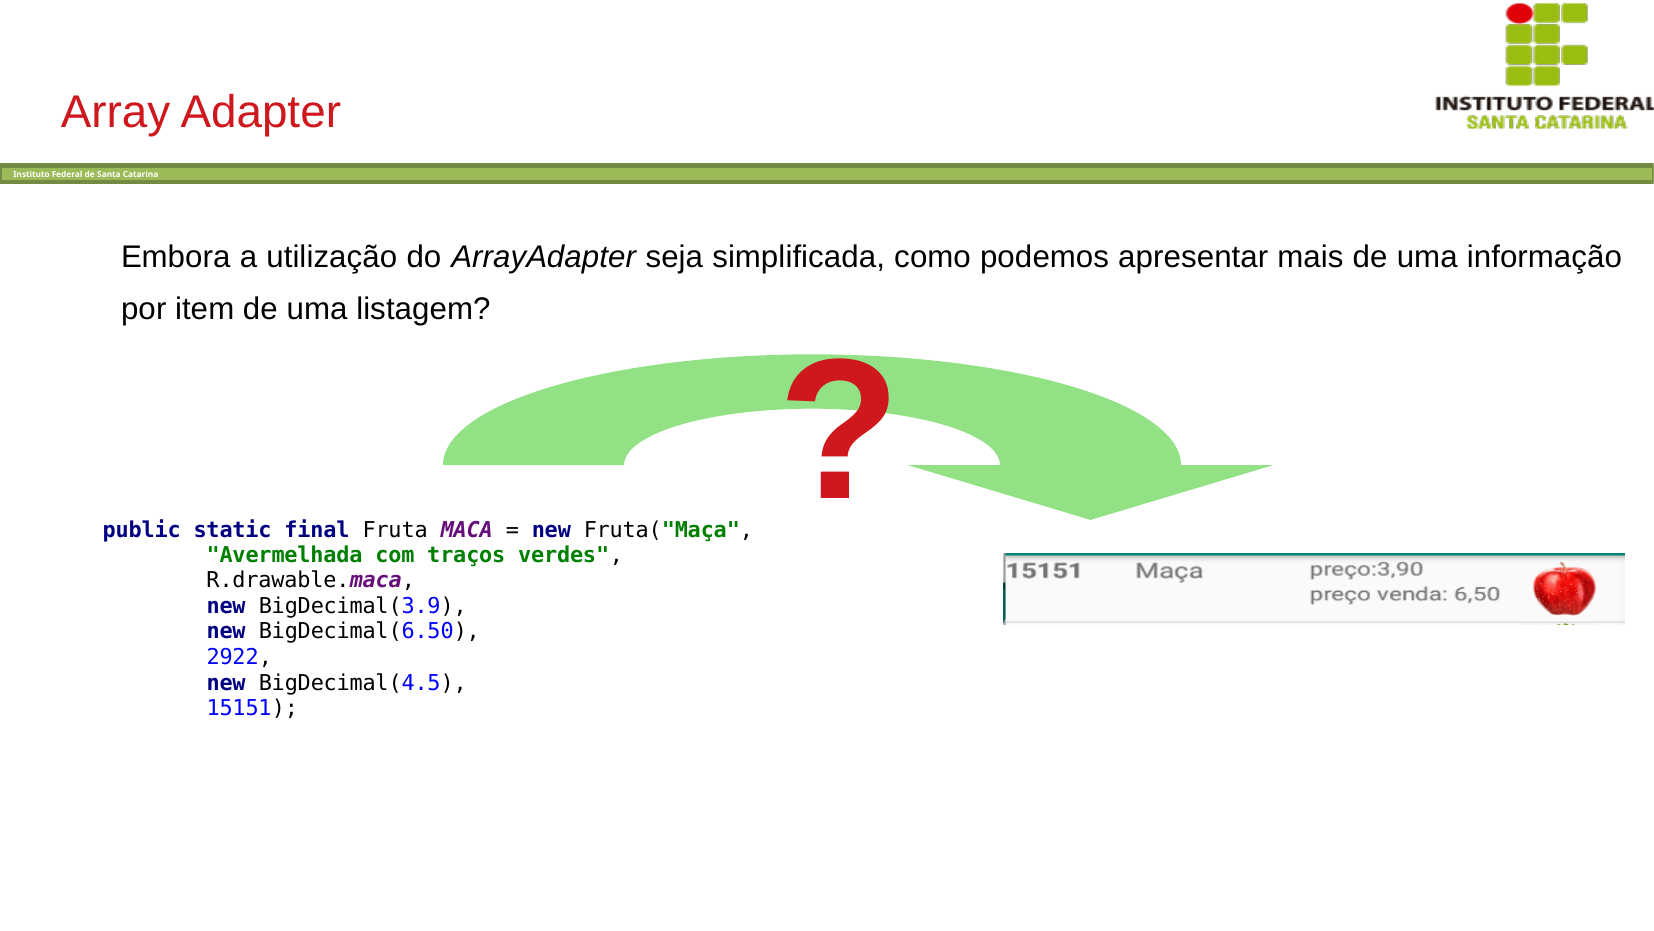

# Array Adapter
Embora a utilização do ArrayAdapter seja simplificada, como podemos apresentar mais de uma informação por item de uma listagem?
?
public static final Fruta MACA = new Fruta("Maça",
 "Avermelhada com traços verdes",
 R.drawable.maca,
 new BigDecimal(3.9),
 new BigDecimal(6.50),
 2922,
 new BigDecimal(4.5),
 15151);